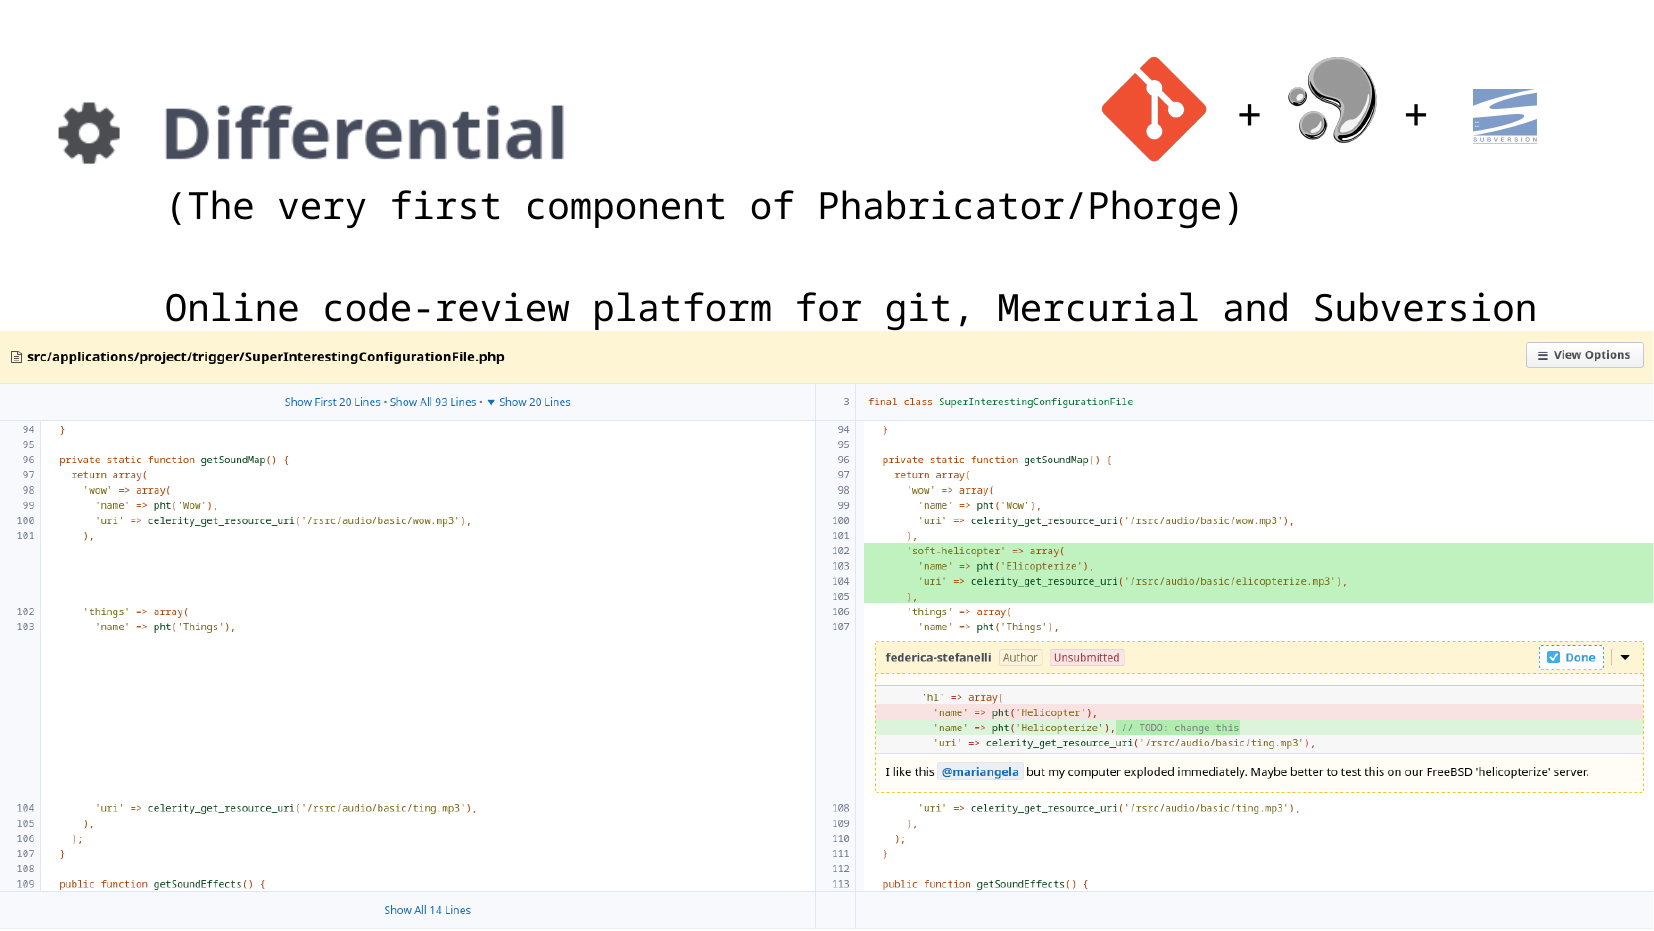

+
+
(The very first component of Phabricator/Phorge)
Online code-review platform for git, Mercurial and Subversion